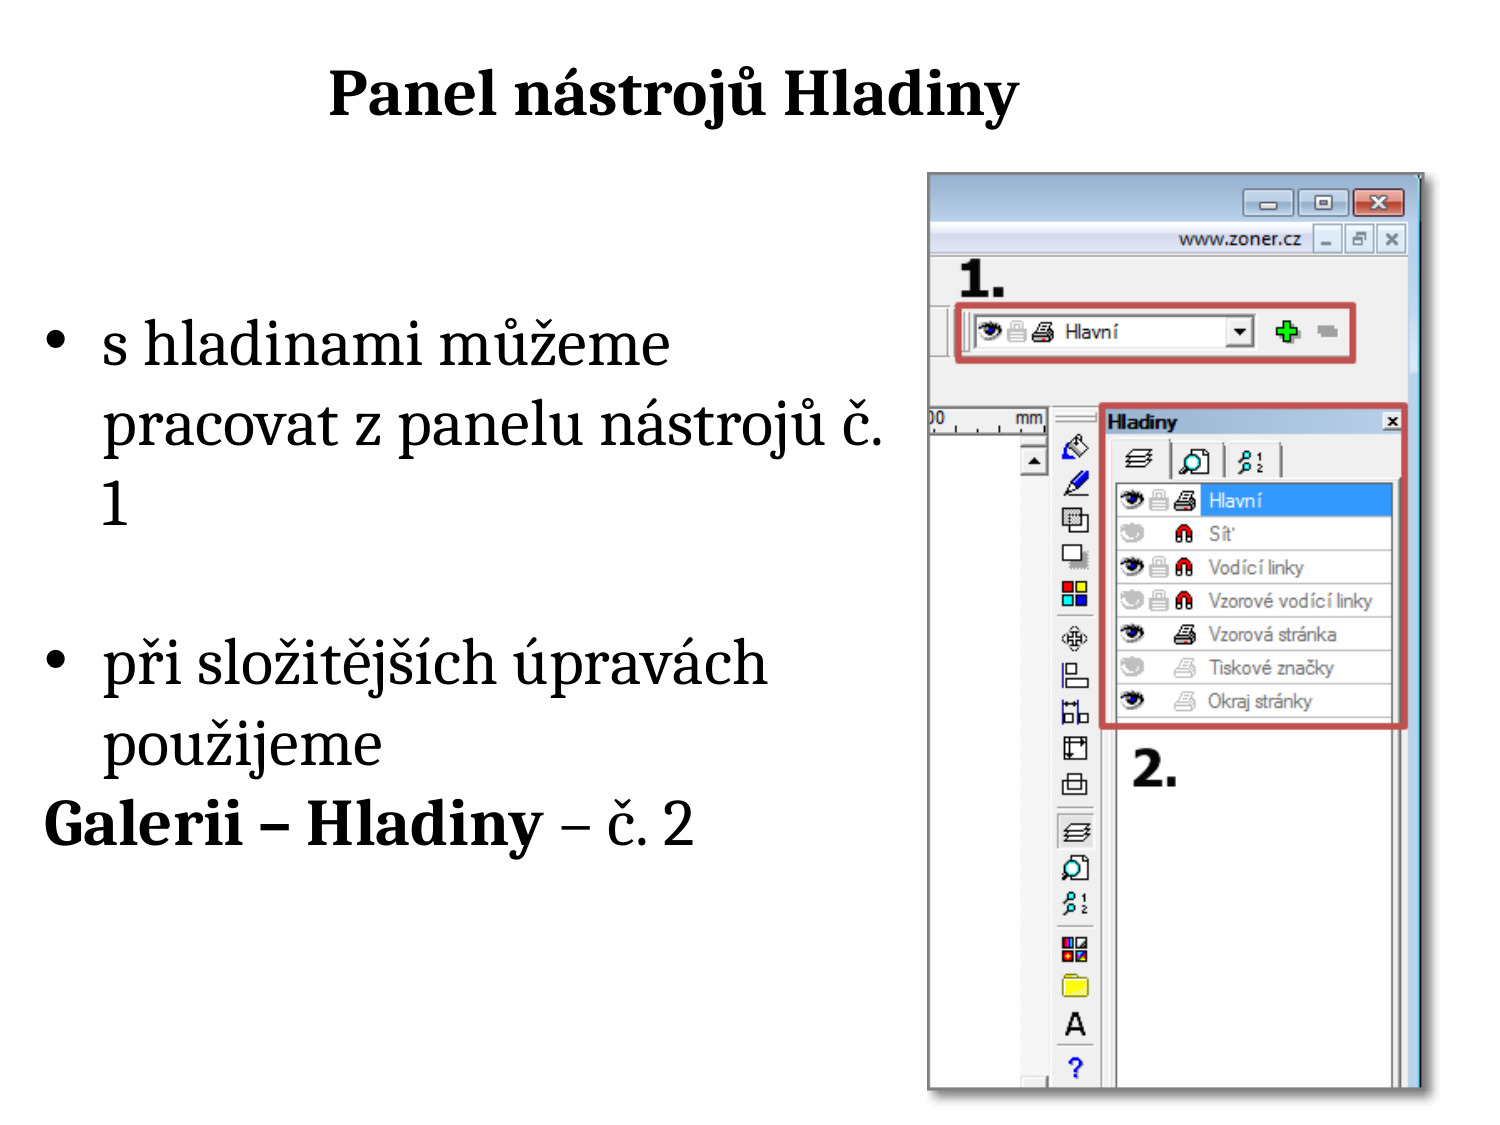

# Panel nástrojů Hladiny
s hladinami můžeme pracovat z panelu nástrojů č. 1
při složitějších úpravách použijeme
Galerii – Hladiny – č. 2